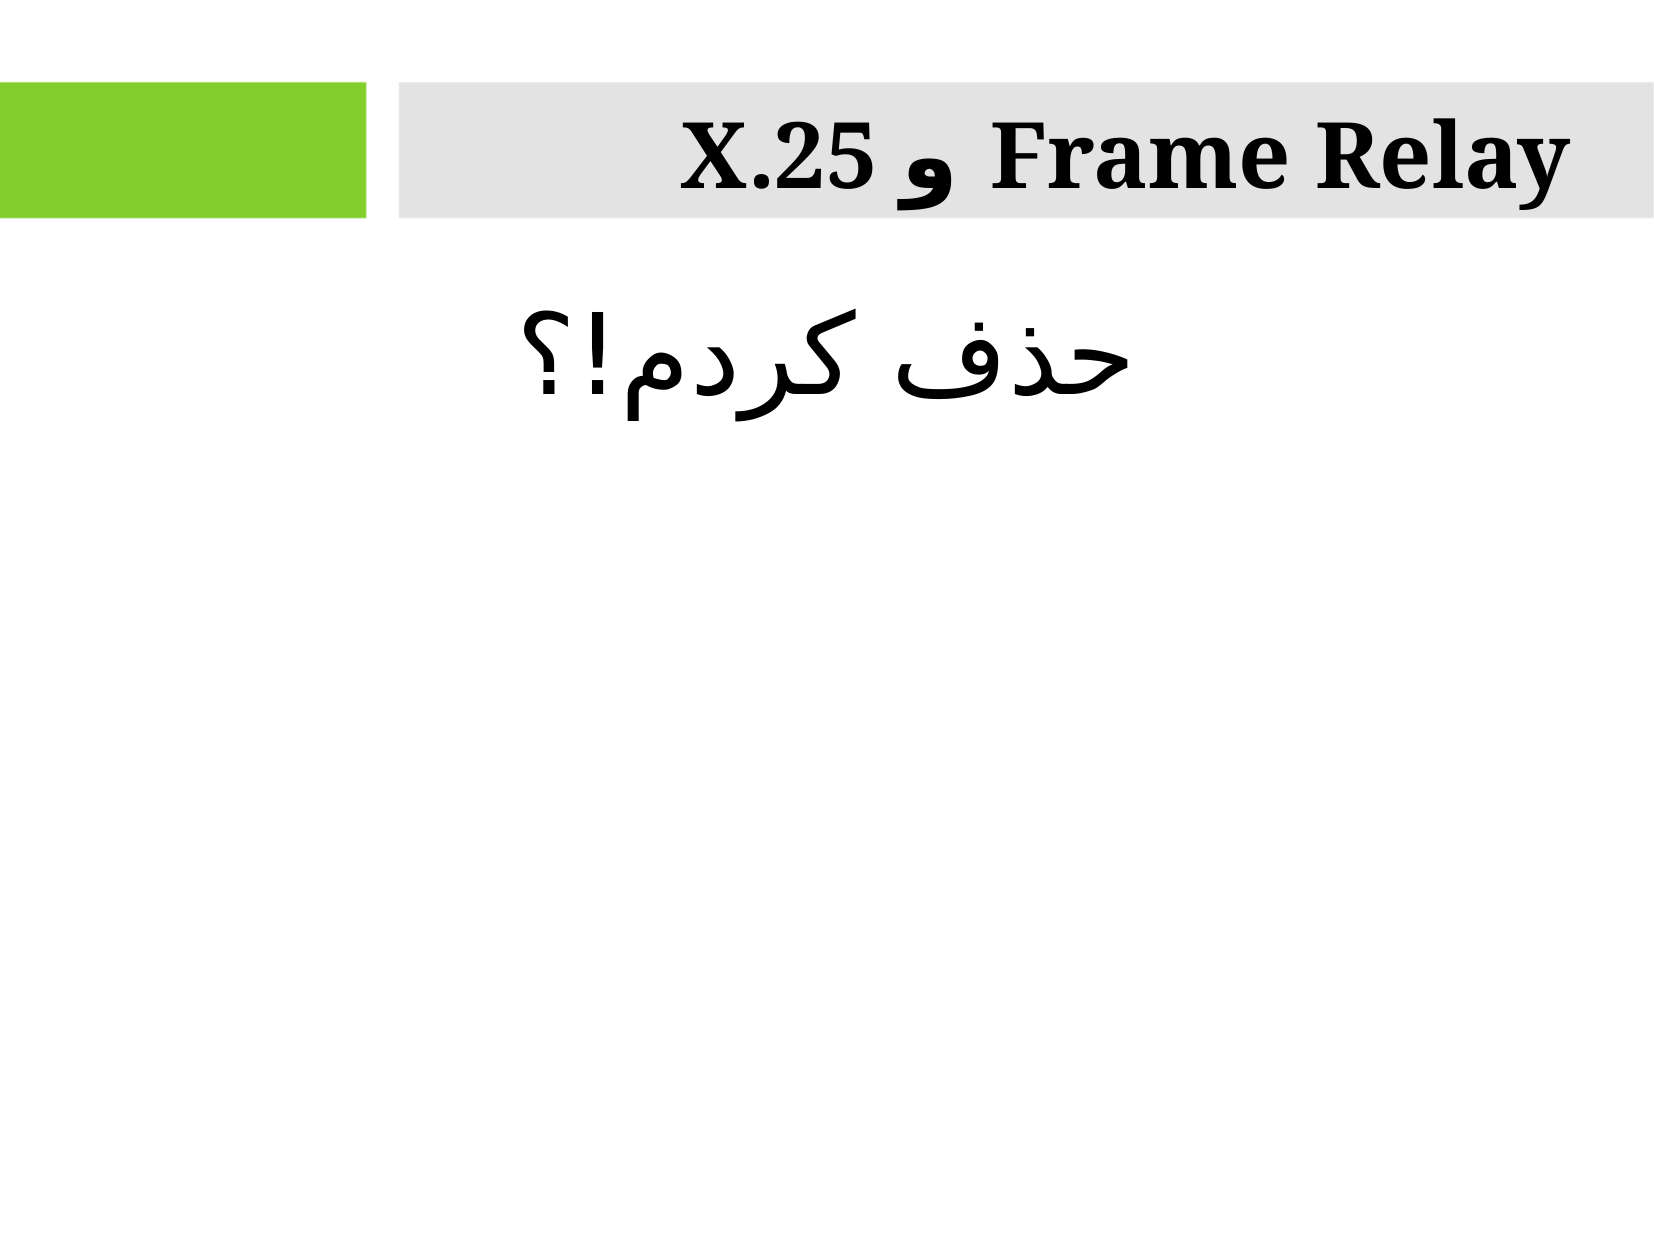

# X.25 و Frame Relay
حذف کردم!؟